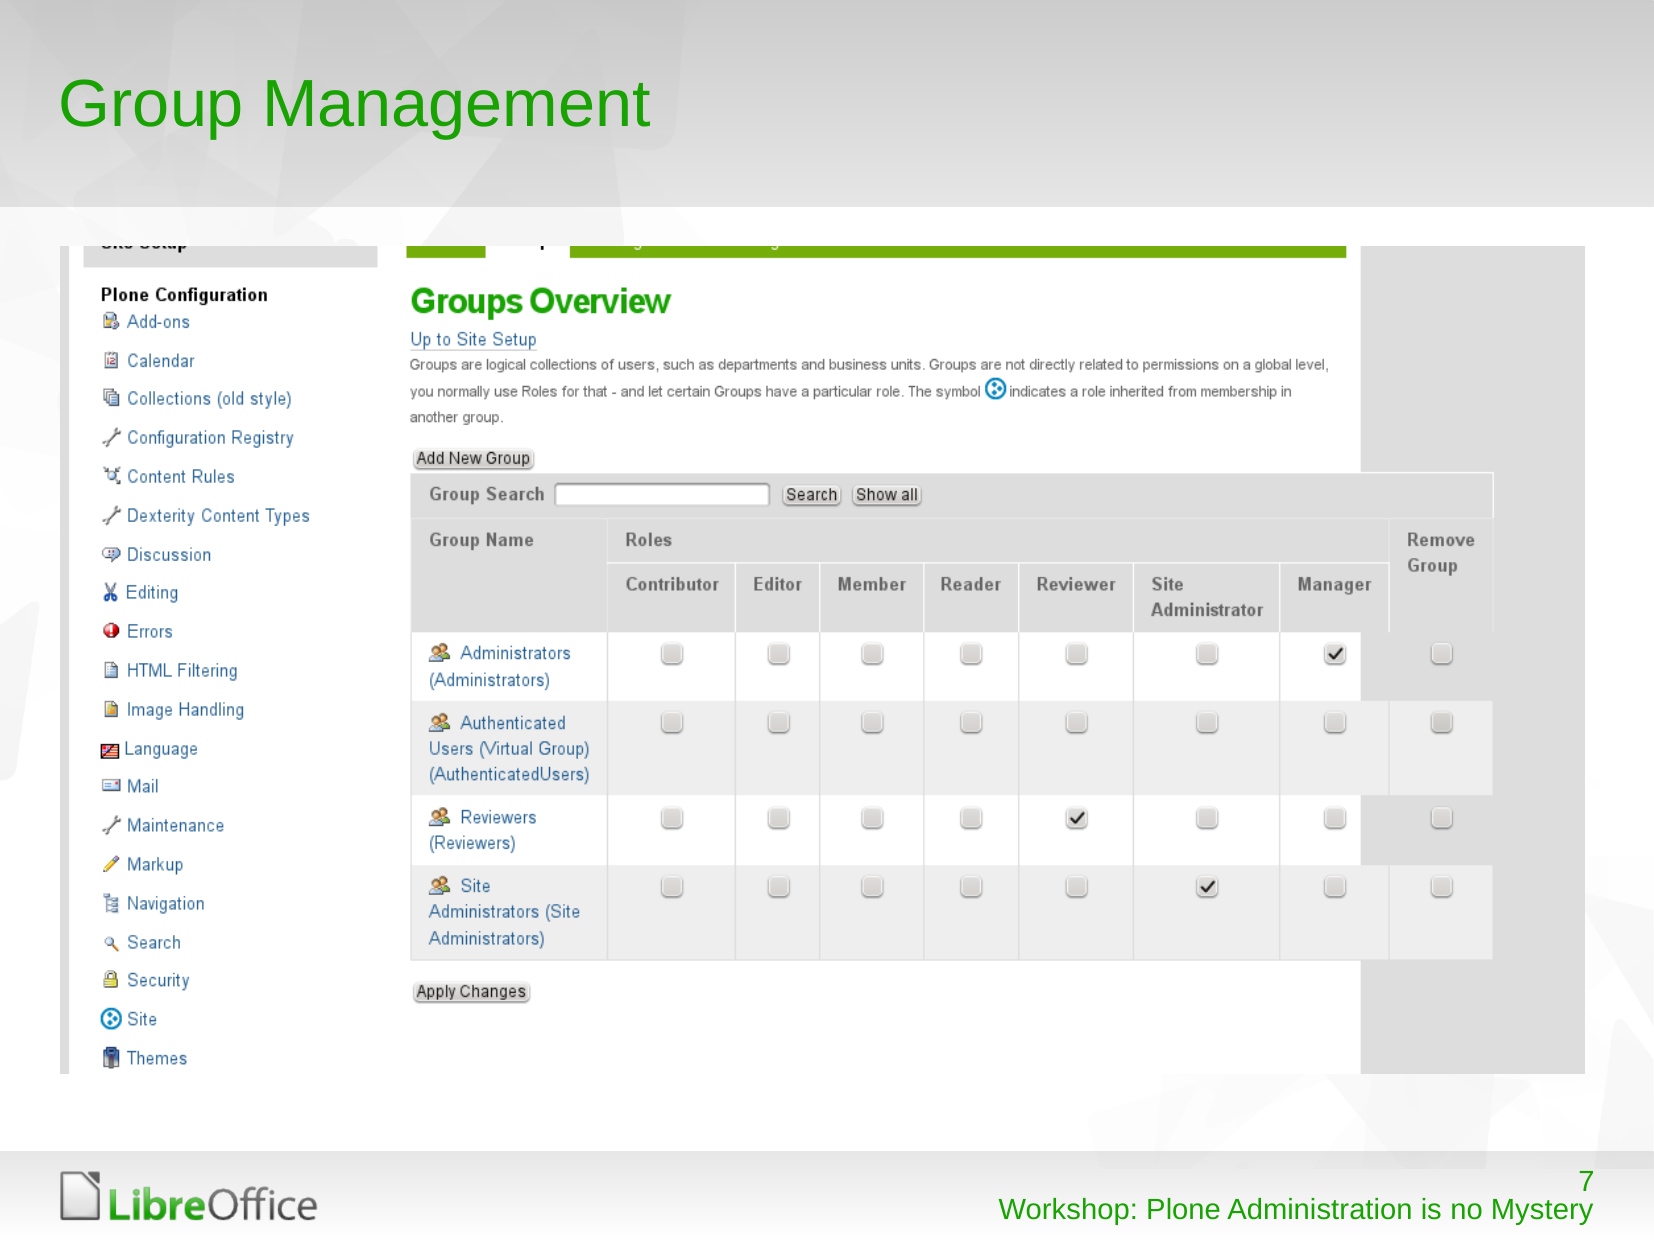

# Group Management
7
Workshop: Plone Administration is no Mystery